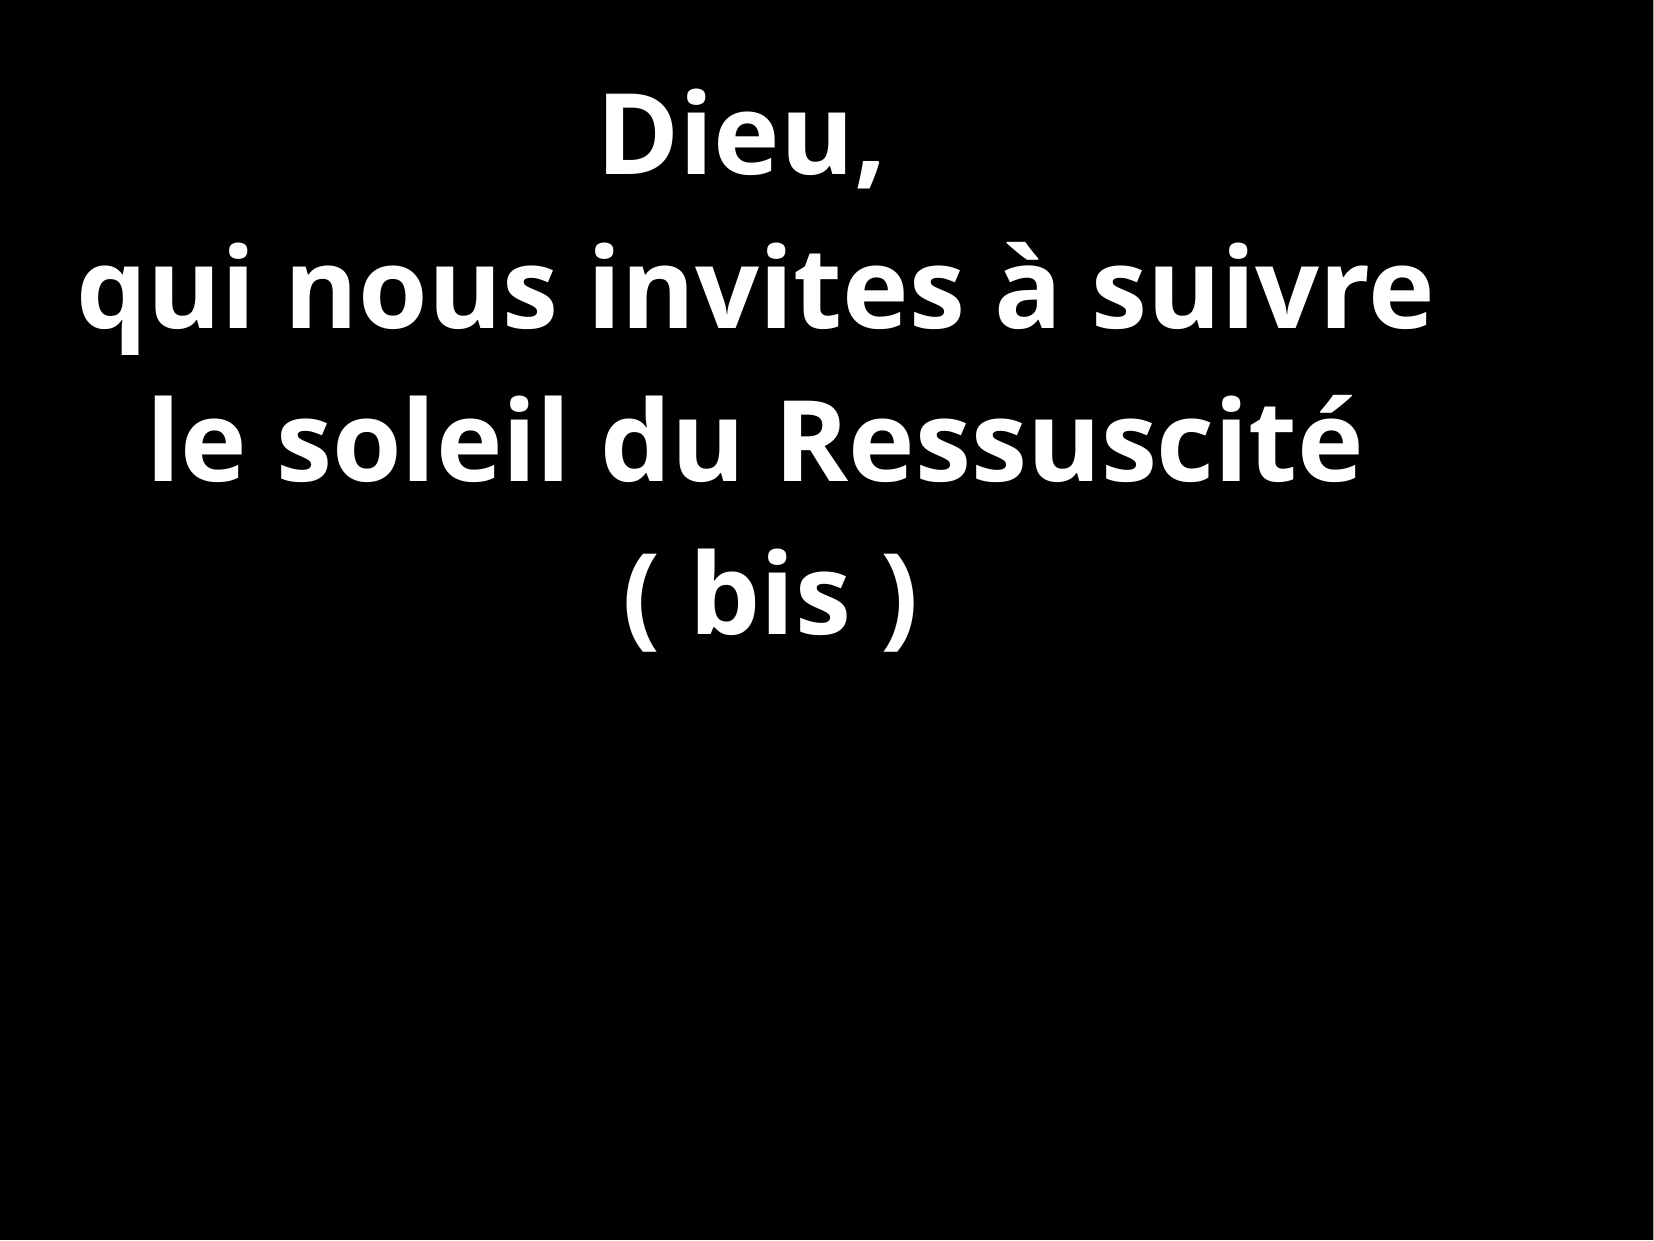

Dieu,
qui nous invites à suivre
le soleil du Ressuscité
 ( bis )